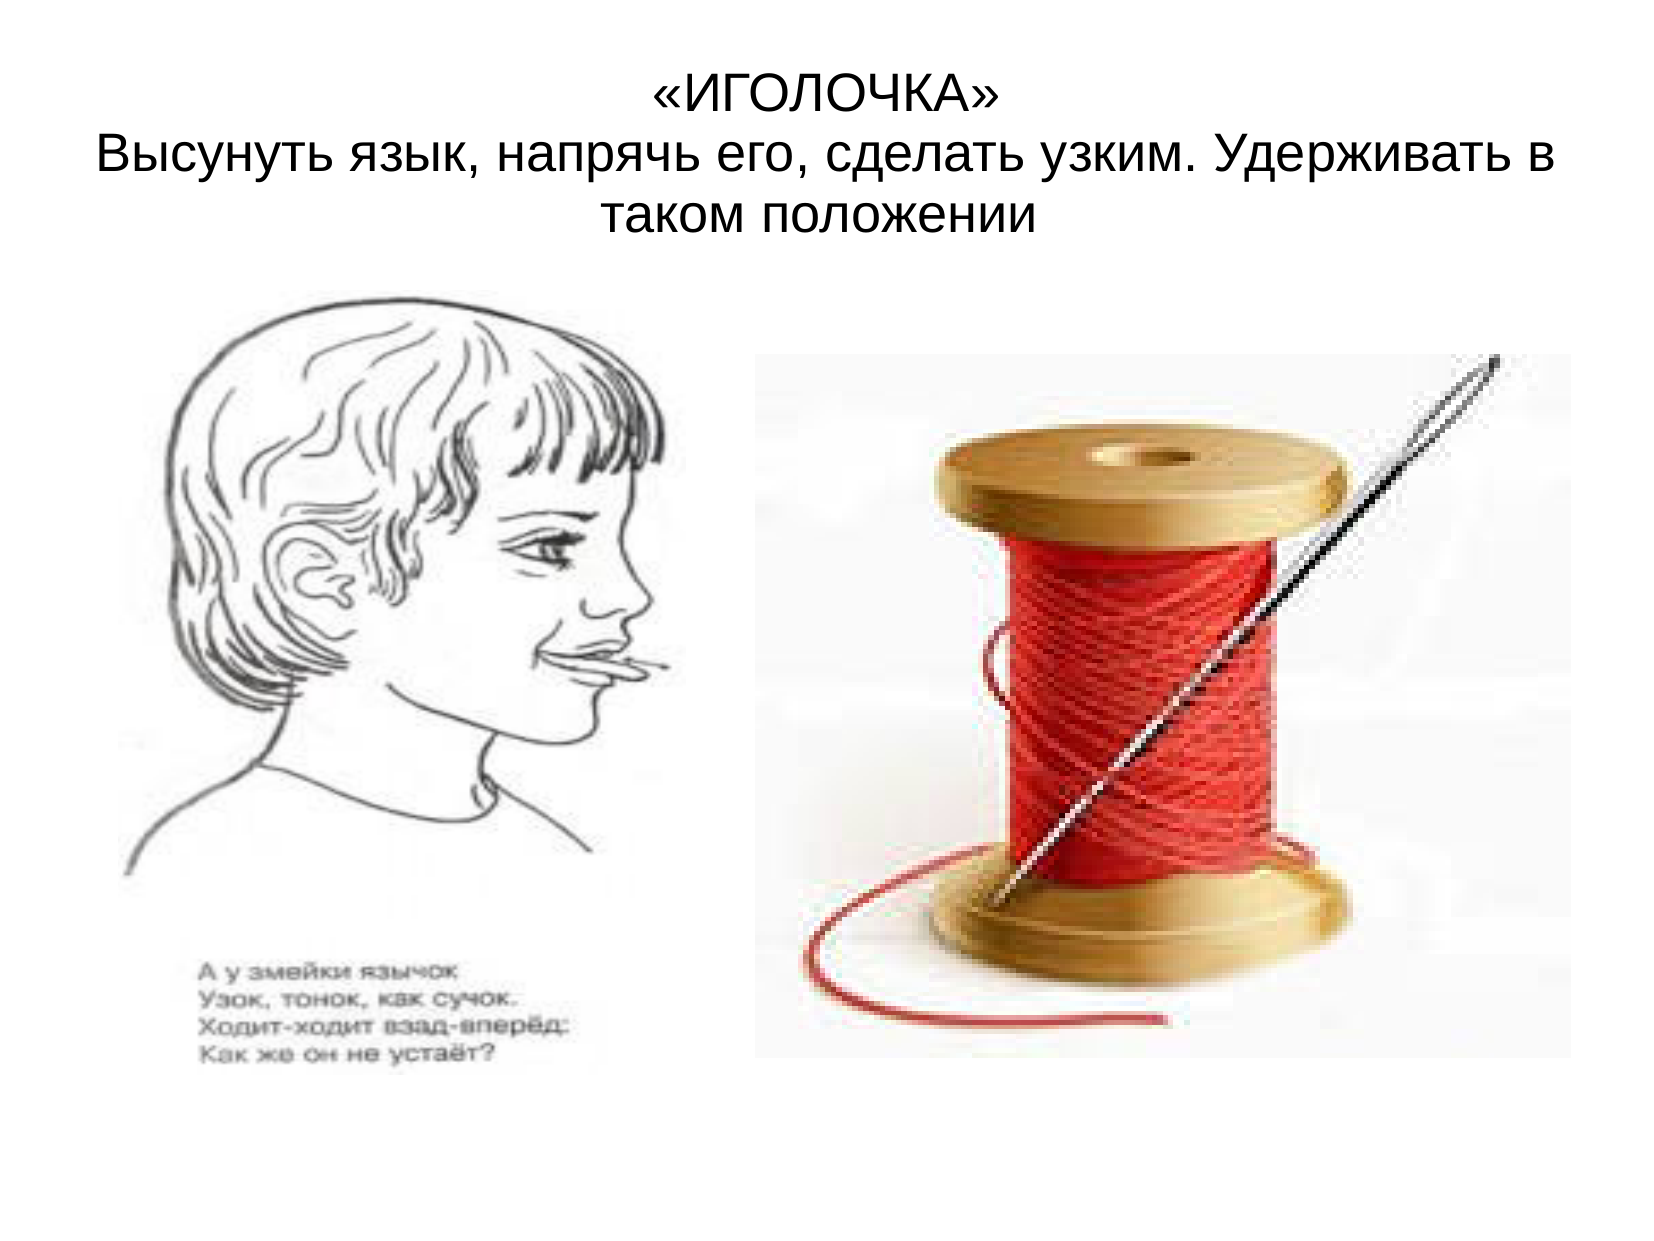

# «ИГОЛОЧКА» Высунуть язык, напрячь его, сделать узким. Удерживать в таком положении